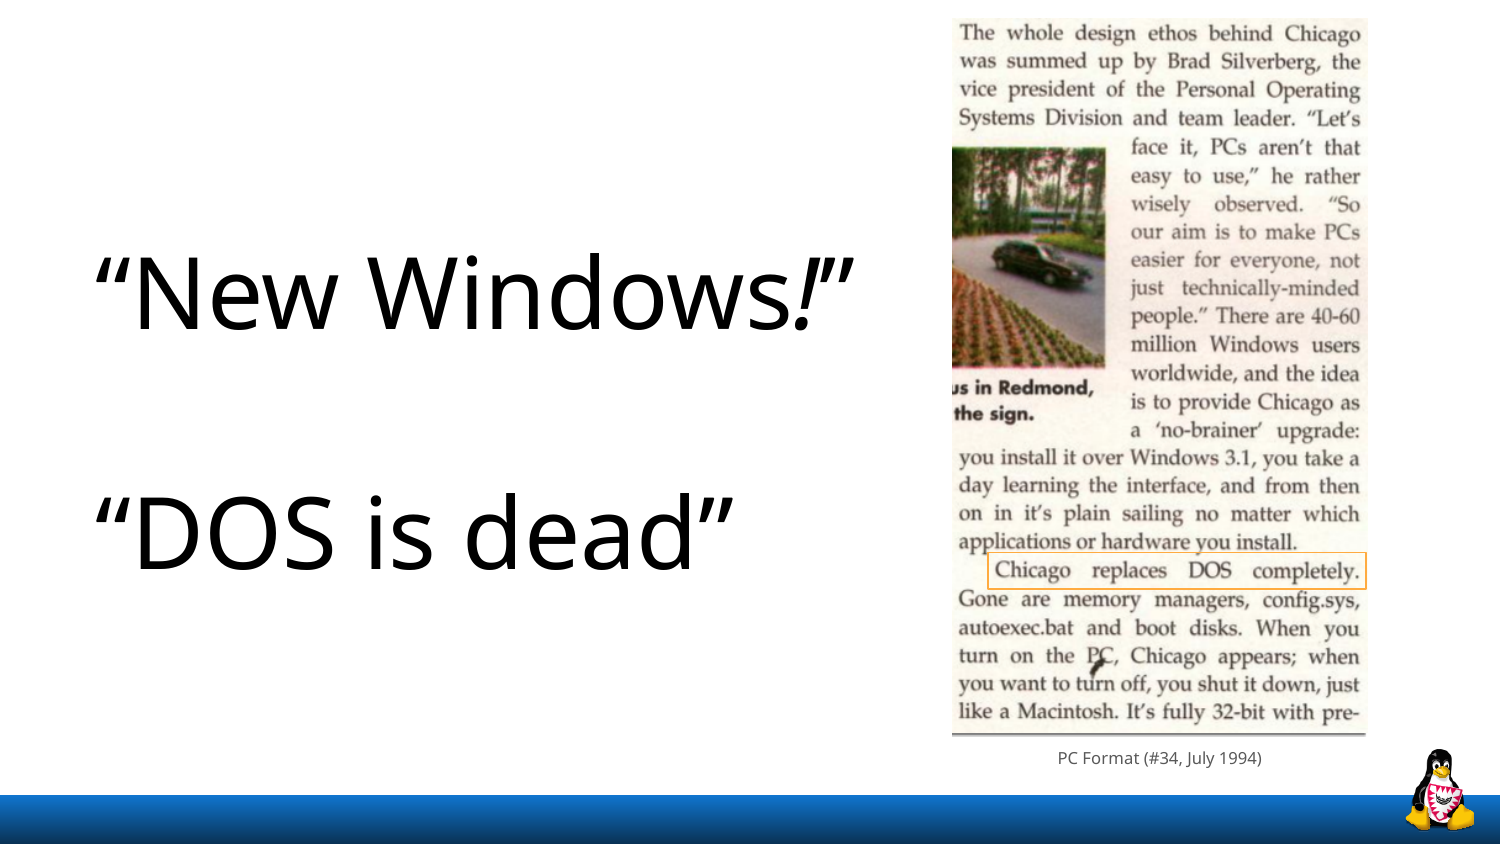

# “New Windows!” “DOS is dead”
PC Format (#34, July 1994)